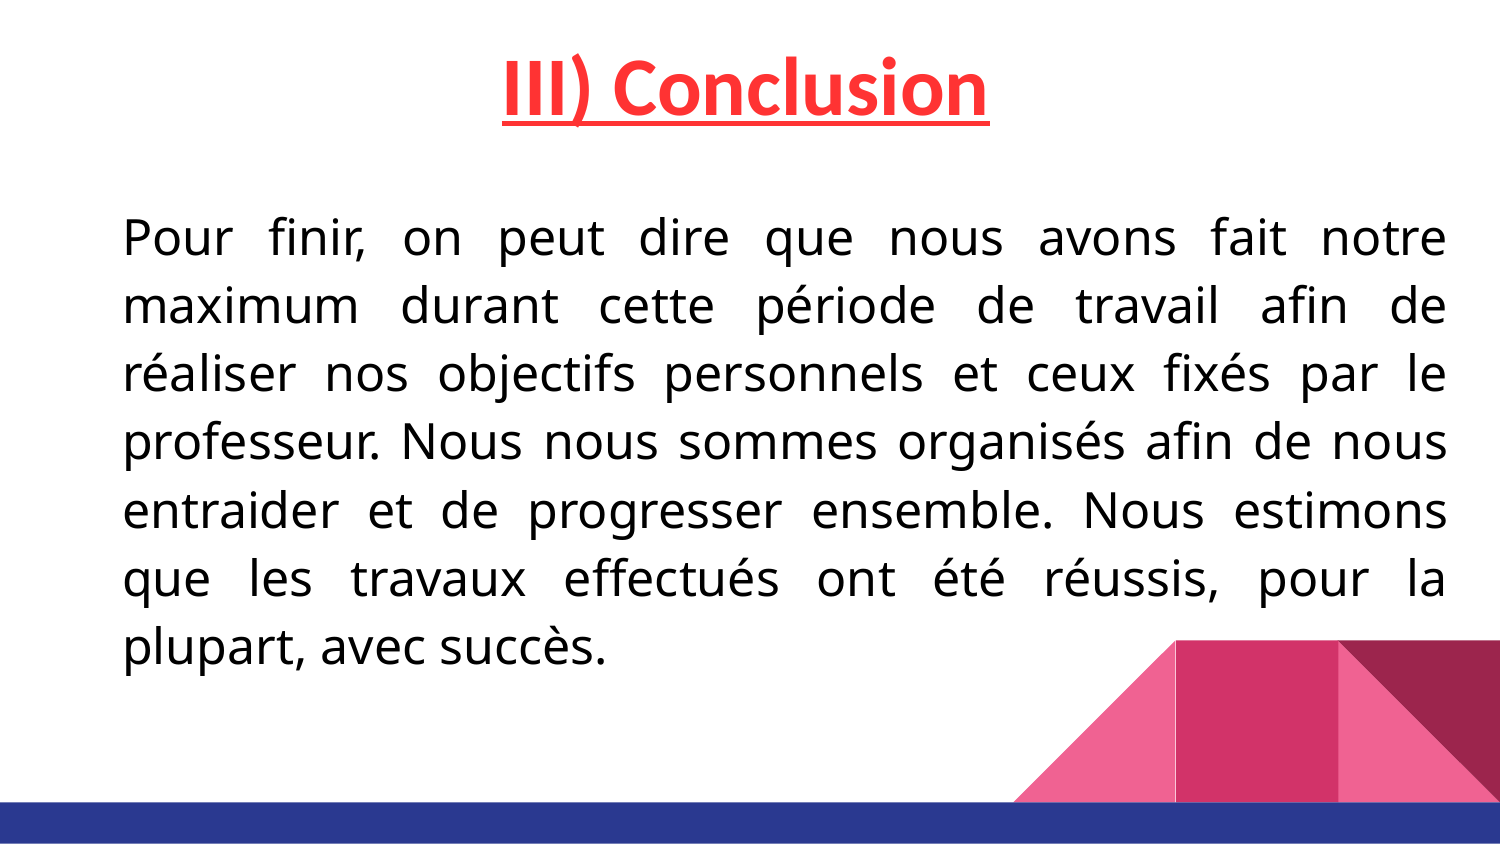

# III) Conclusion
Pour finir, on peut dire que nous avons fait notre maximum durant cette période de travail afin de réaliser nos objectifs personnels et ceux fixés par le professeur. Nous nous sommes organisés afin de nous entraider et de progresser ensemble. Nous estimons que les travaux effectués ont été réussis, pour la plupart, avec succès.